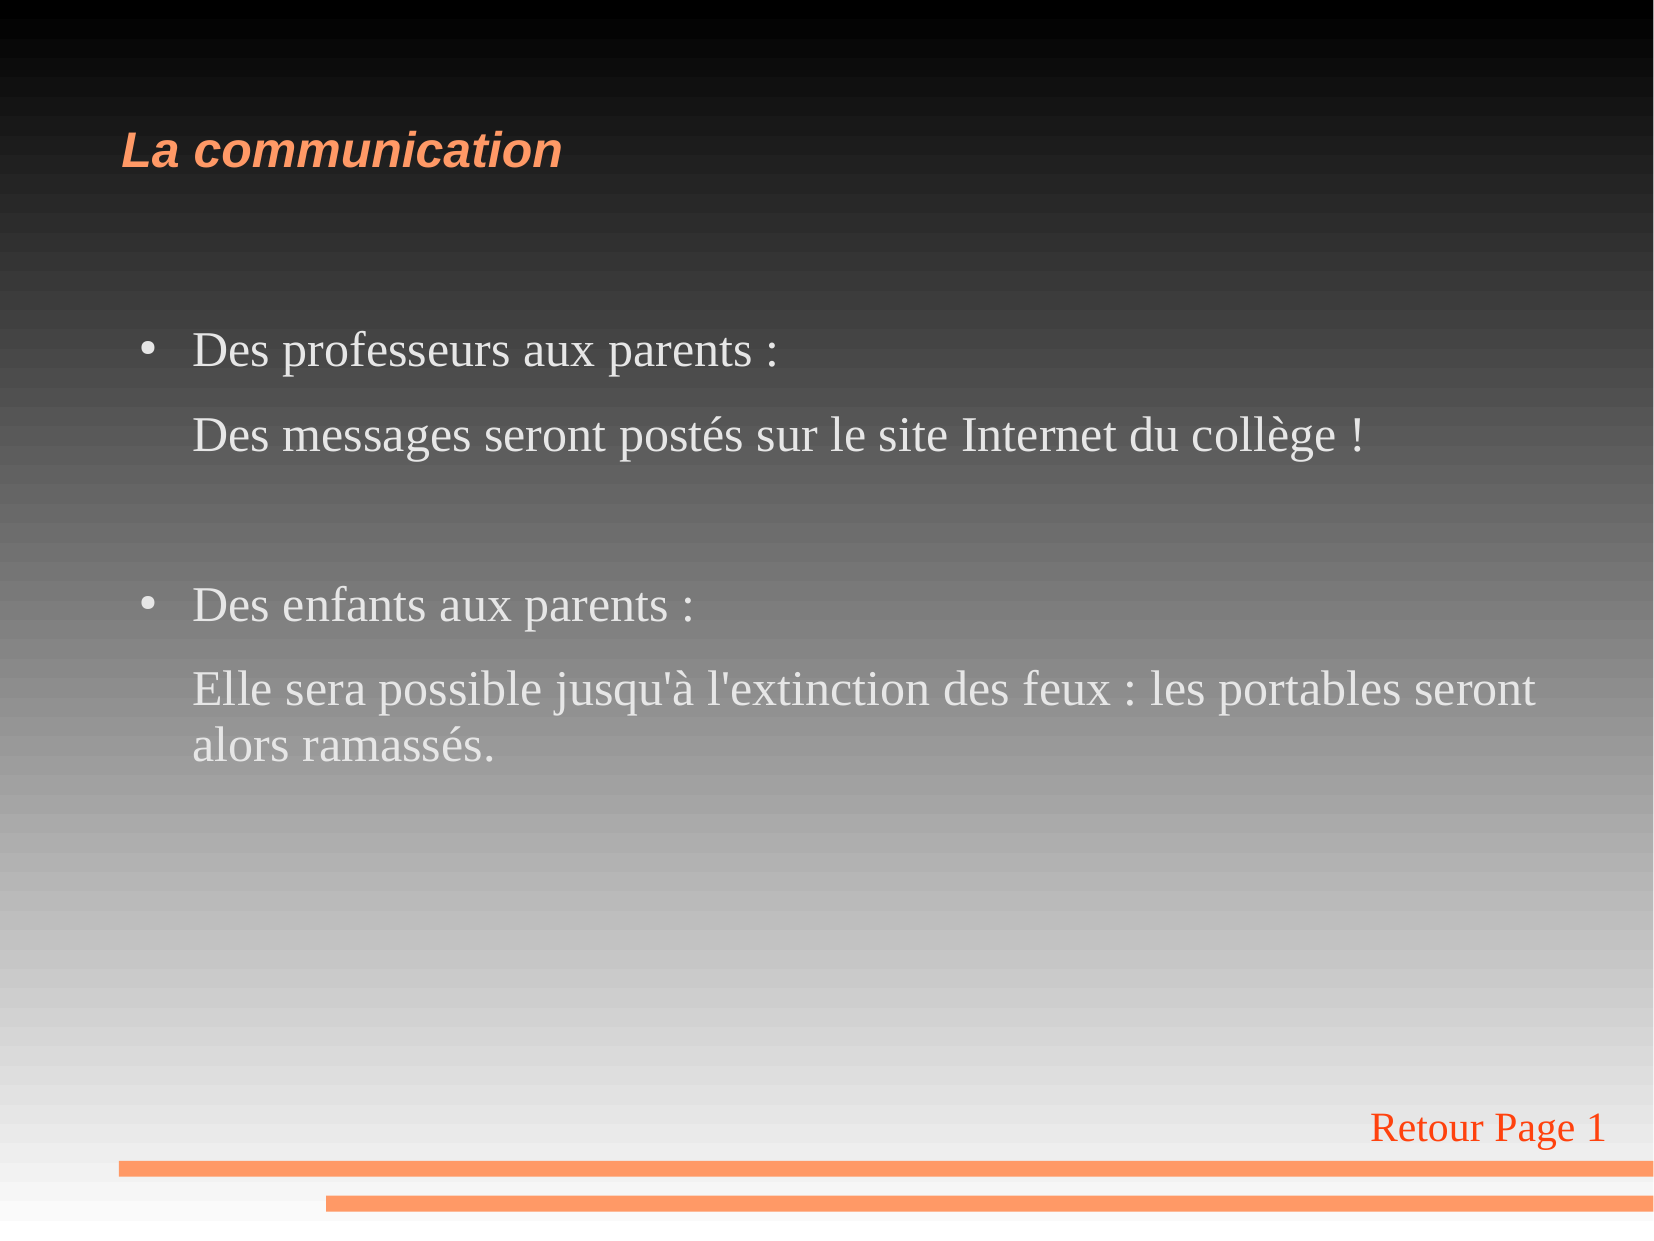

# La communication
Des professeurs aux parents :
Des messages seront postés sur le site Internet du collège !
Des enfants aux parents :
Elle sera possible jusqu'à l'extinction des feux : les portables seront alors ramassés.
Retour Page 1